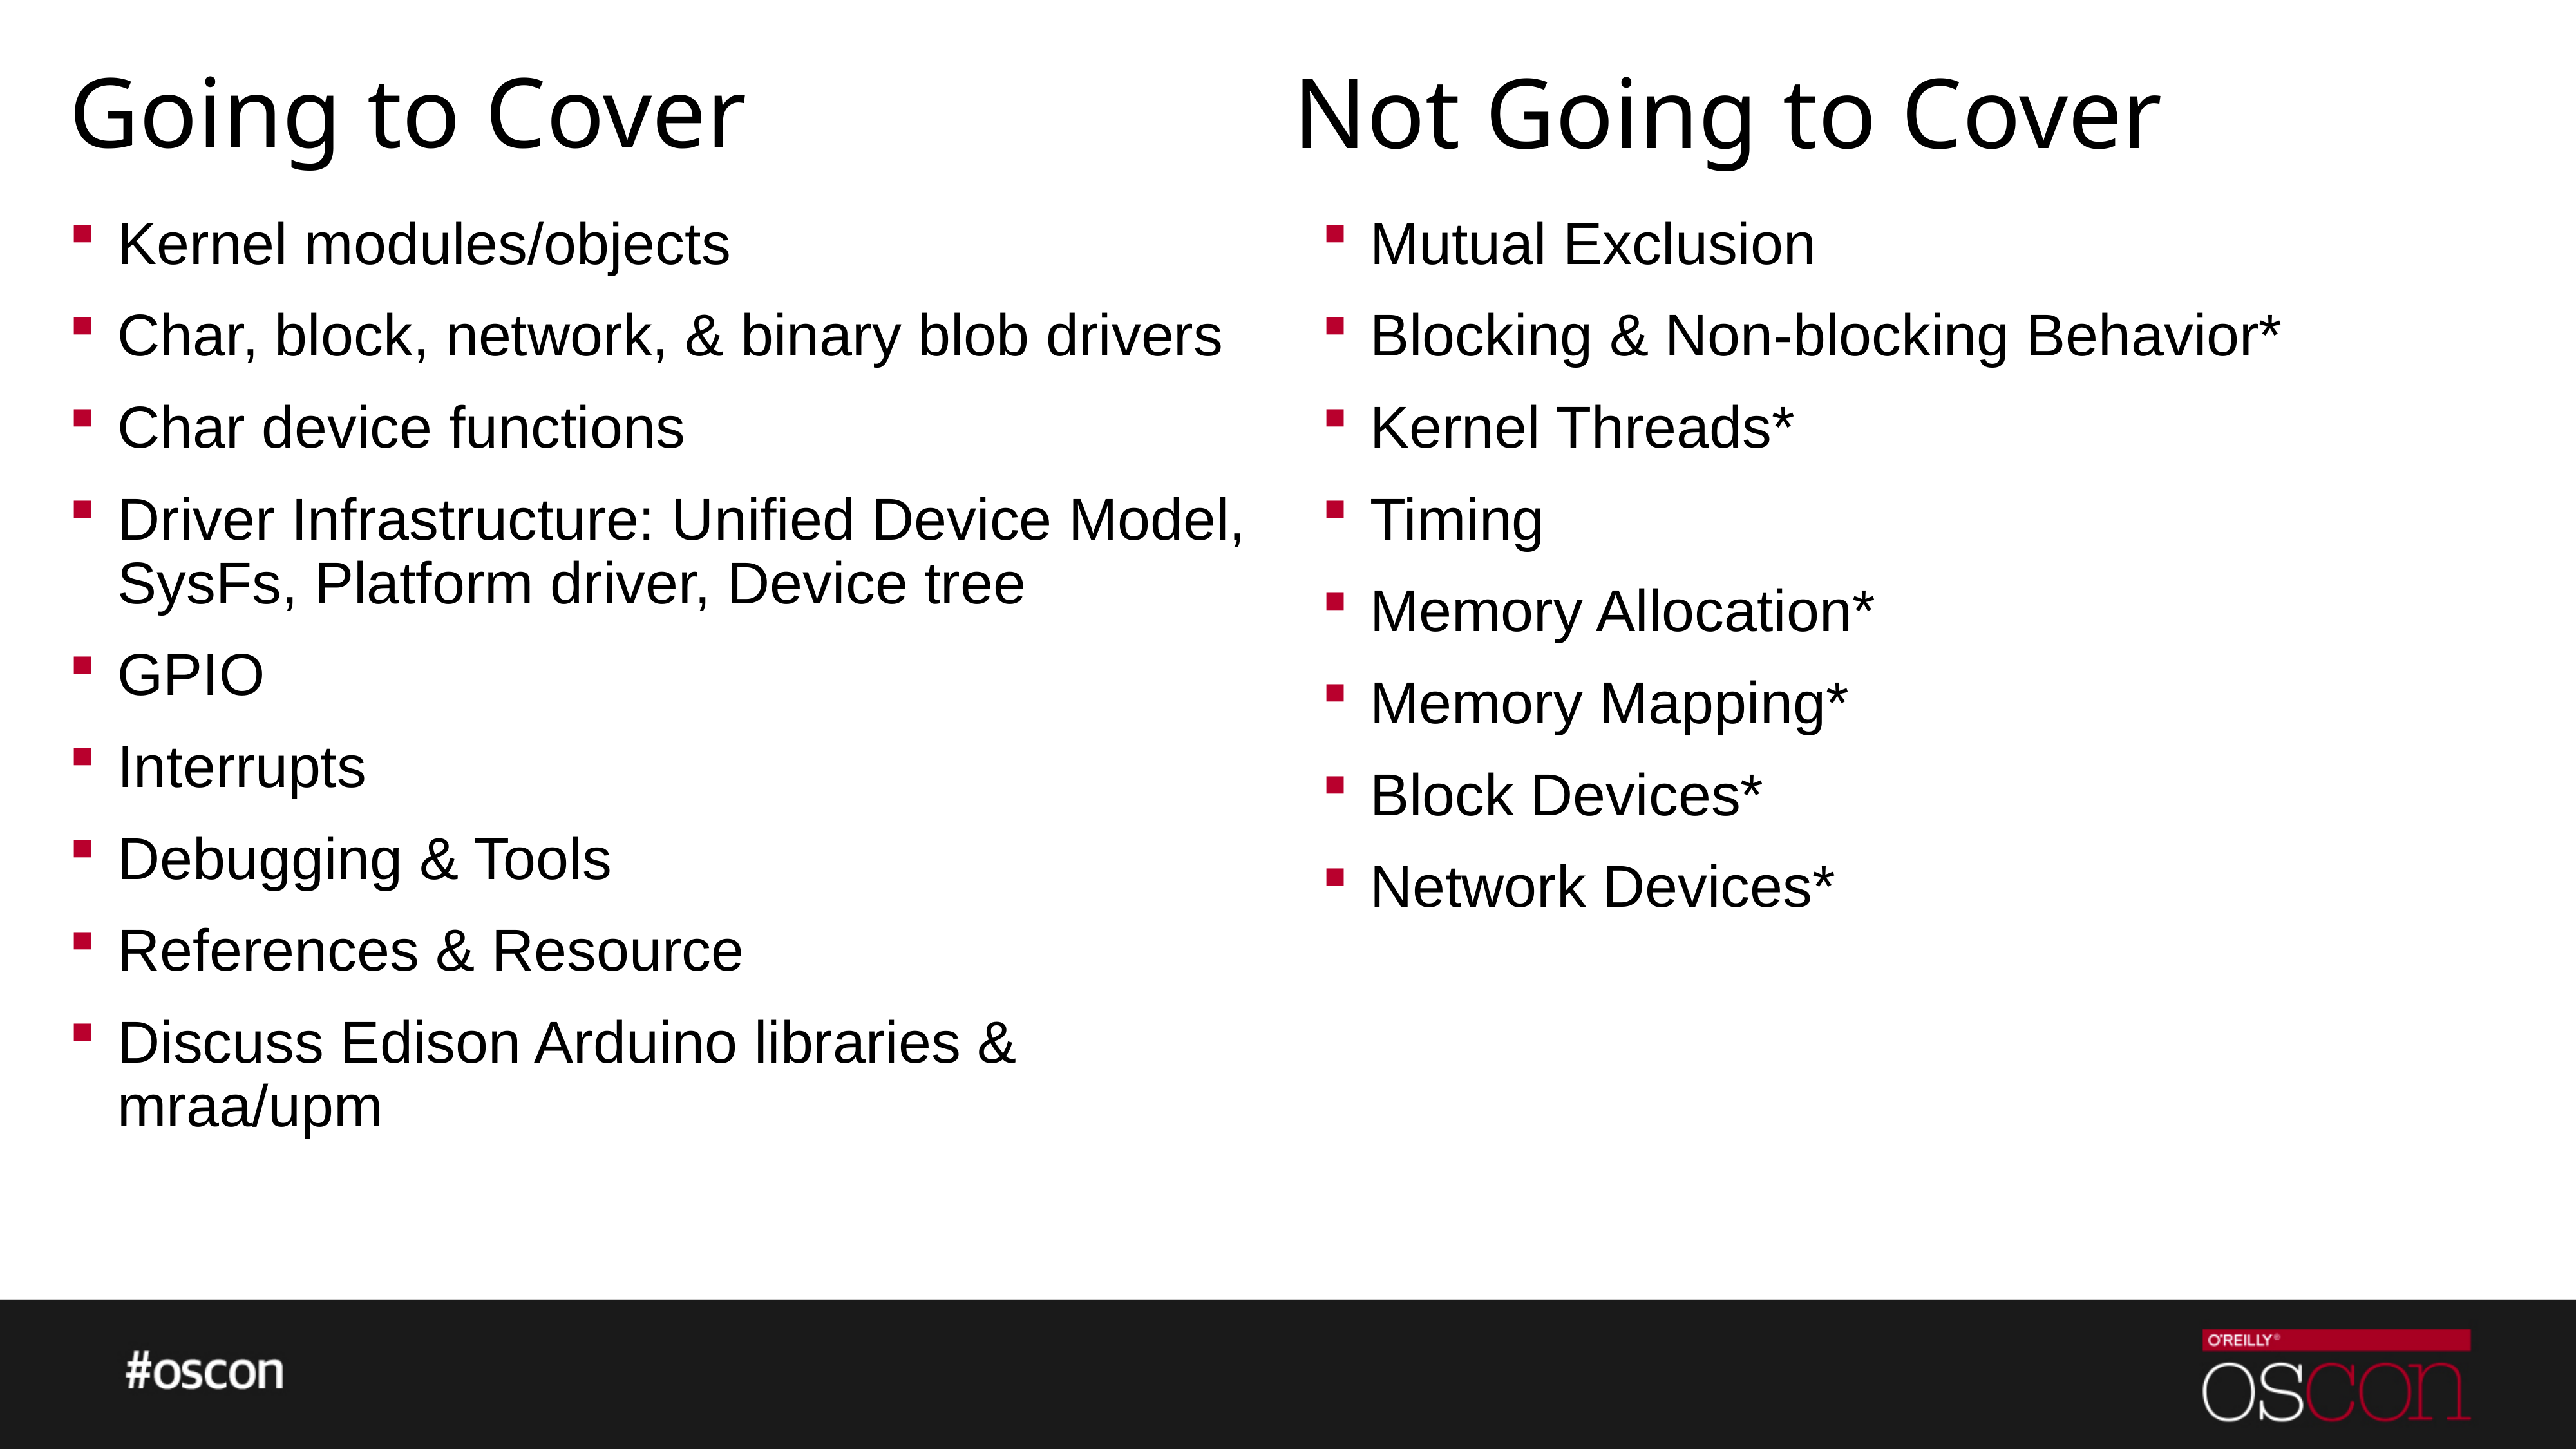

# Going to Cover
Not Going to Cover
Kernel modules/objects
Char, block, network, & binary blob drivers
Char device functions
Driver Infrastructure: Unified Device Model, SysFs, Platform driver, Device tree
GPIO
Interrupts
Debugging & Tools
References & Resource
Discuss Edison Arduino libraries & mraa/upm
Mutual Exclusion
Blocking & Non-blocking Behavior*
Kernel Threads*
Timing
Memory Allocation*
Memory Mapping*
Block Devices*
Network Devices*